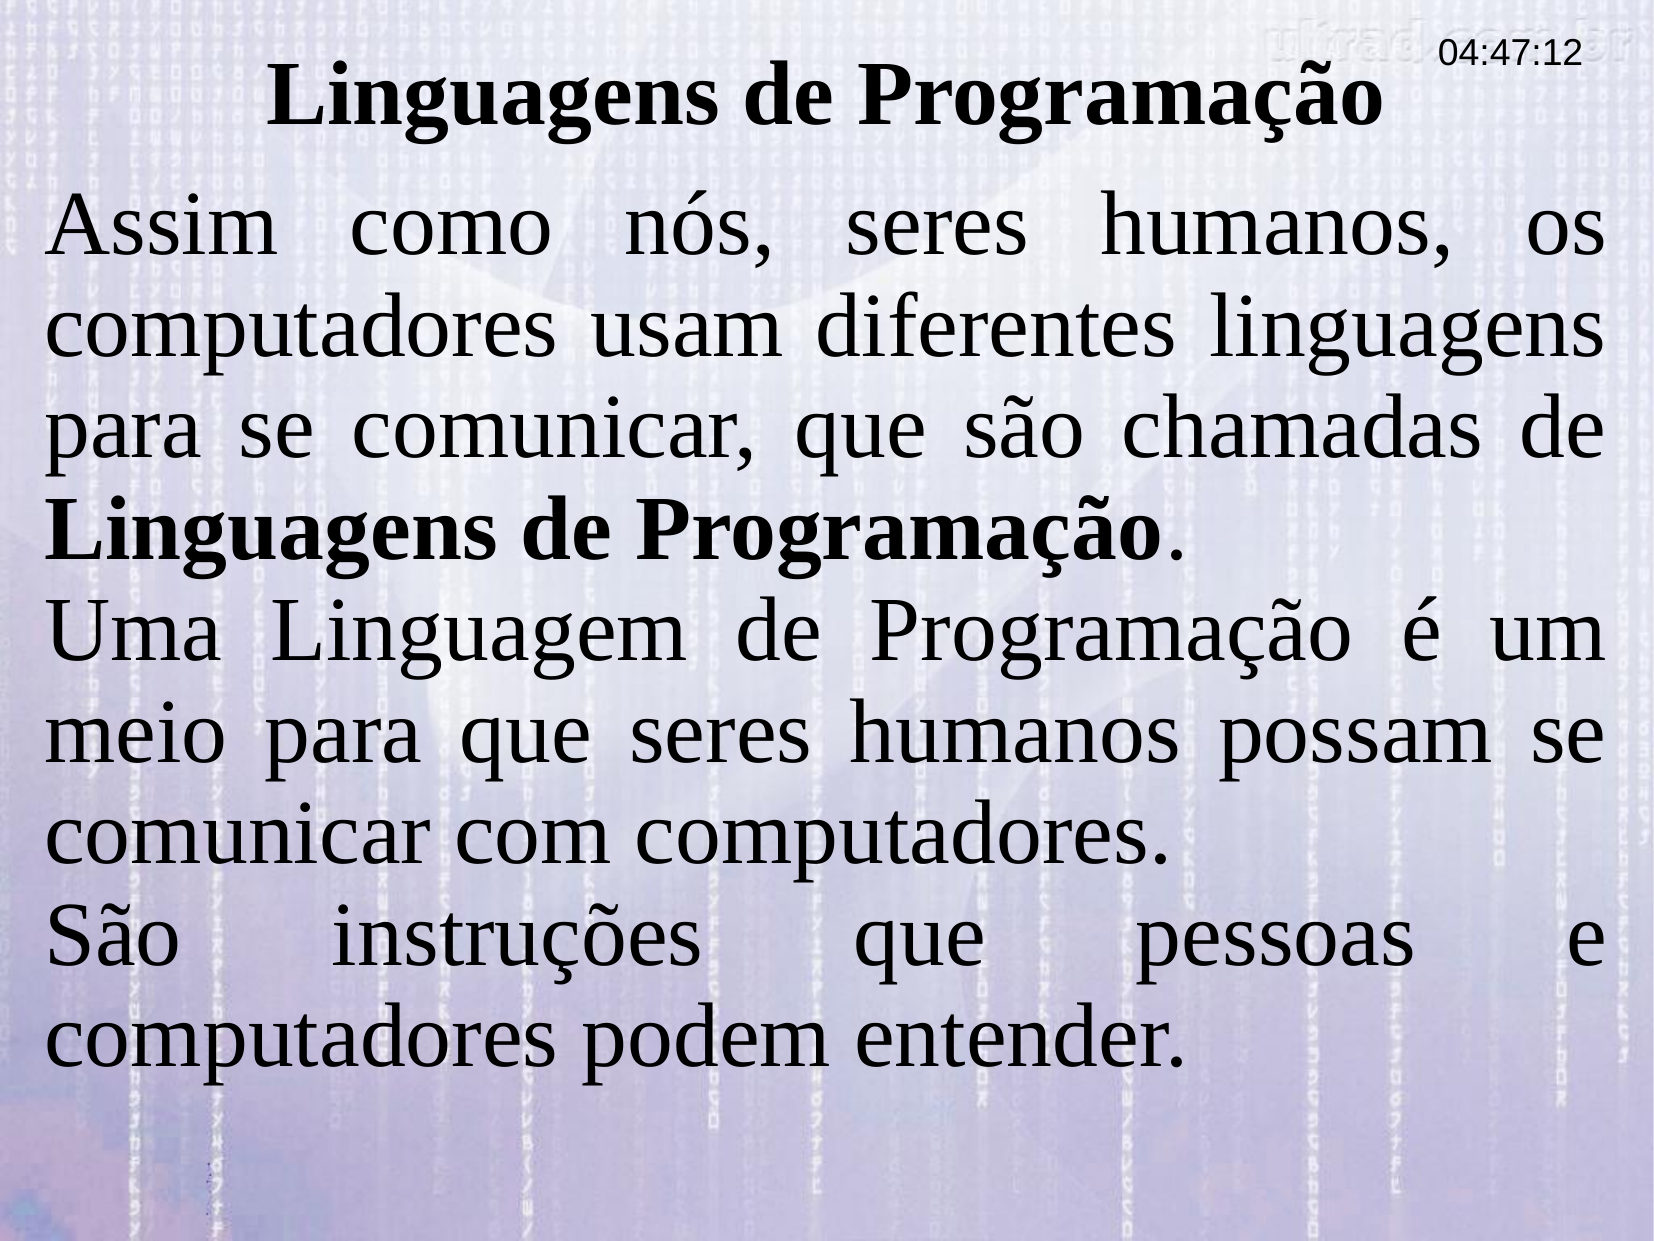

02:09:46
Linguagens de Programação
Assim como nós, seres humanos, os computadores usam diferentes linguagens para se comunicar, que são chamadas de Linguagens de Programação.
Uma Linguagem de Programação é um meio para que seres humanos possam se comunicar com computadores.
São instruções que pessoas e computadores podem entender.